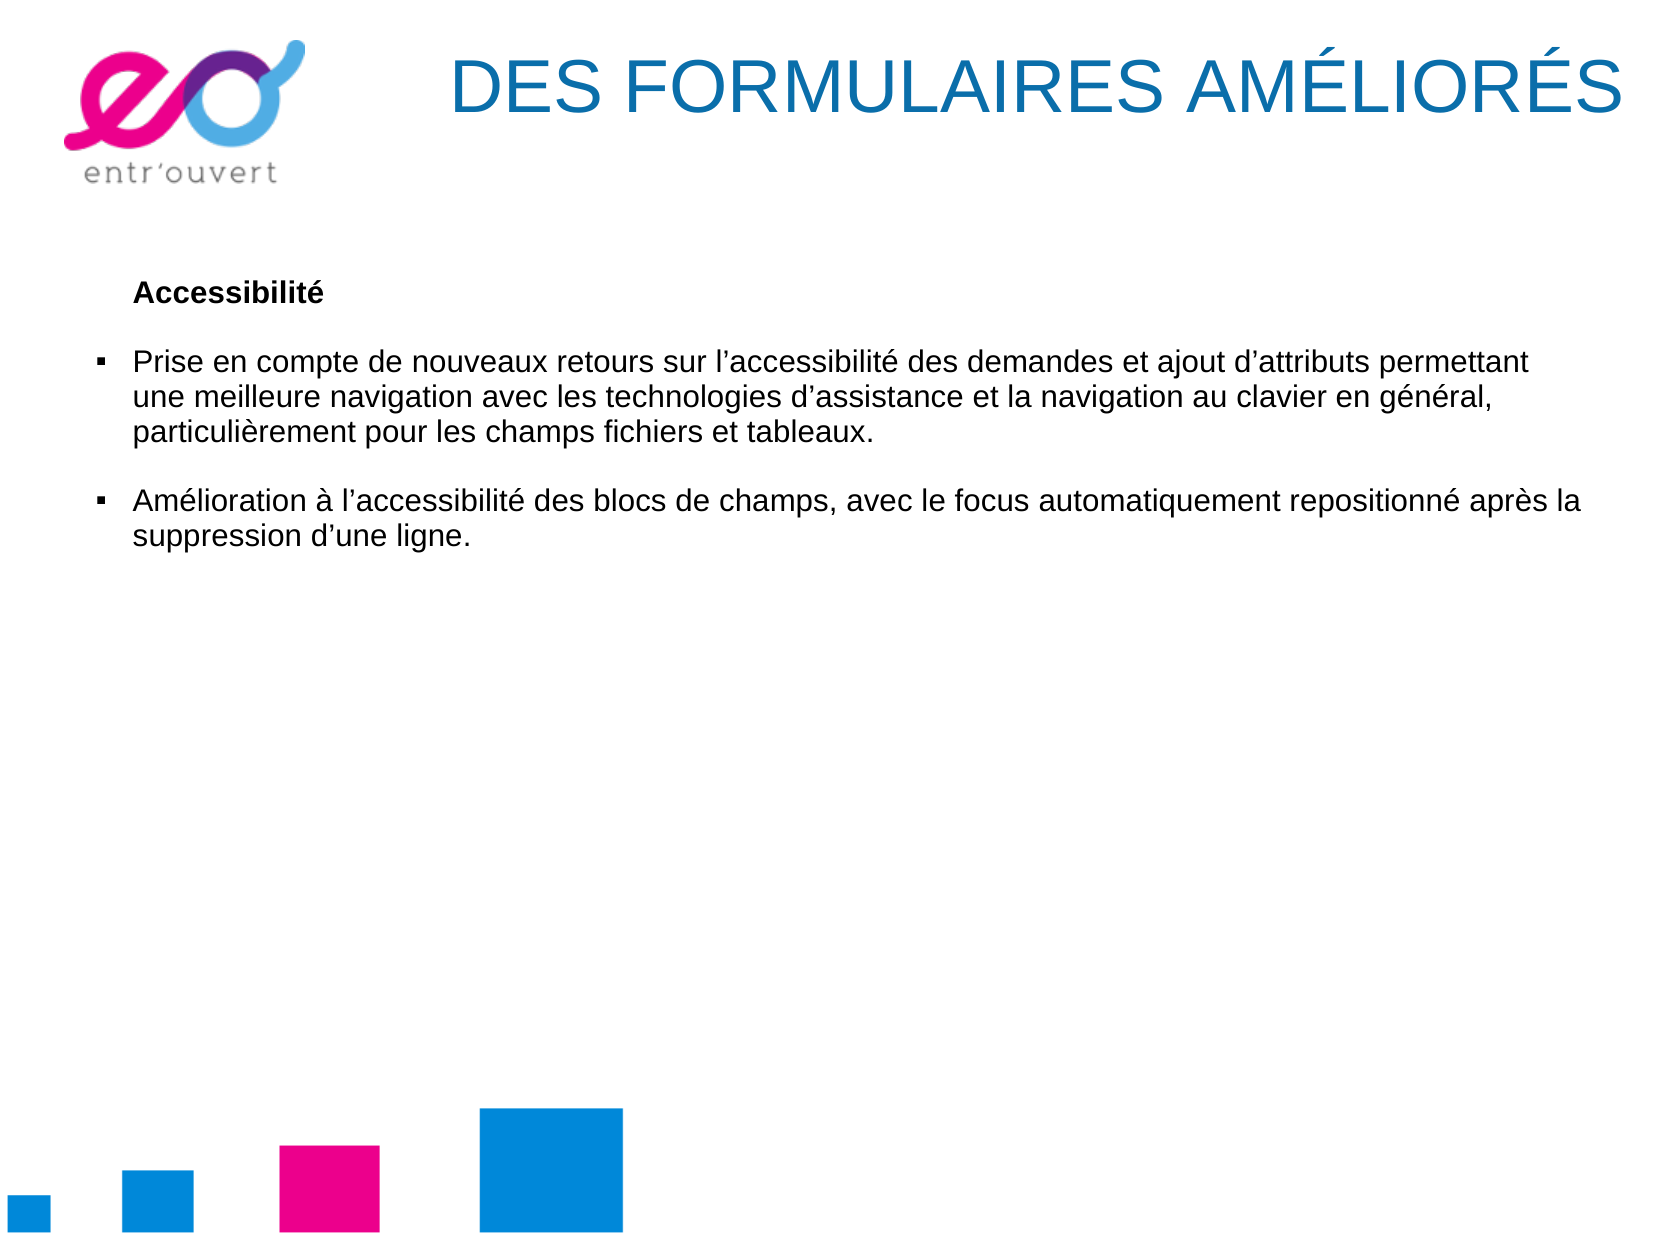

# DES FORMULAIRES AMÉLIORÉS
Accessibilité
Prise en compte de nouveaux retours sur l’accessibilité des demandes et ajout d’attributs permettant une meilleure navigation avec les technologies d’assistance et la navigation au clavier en général, particulièrement pour les champs fichiers et tableaux.
Amélioration à l’accessibilité des blocs de champs, avec le focus automatiquement repositionné après la suppression d’une ligne.